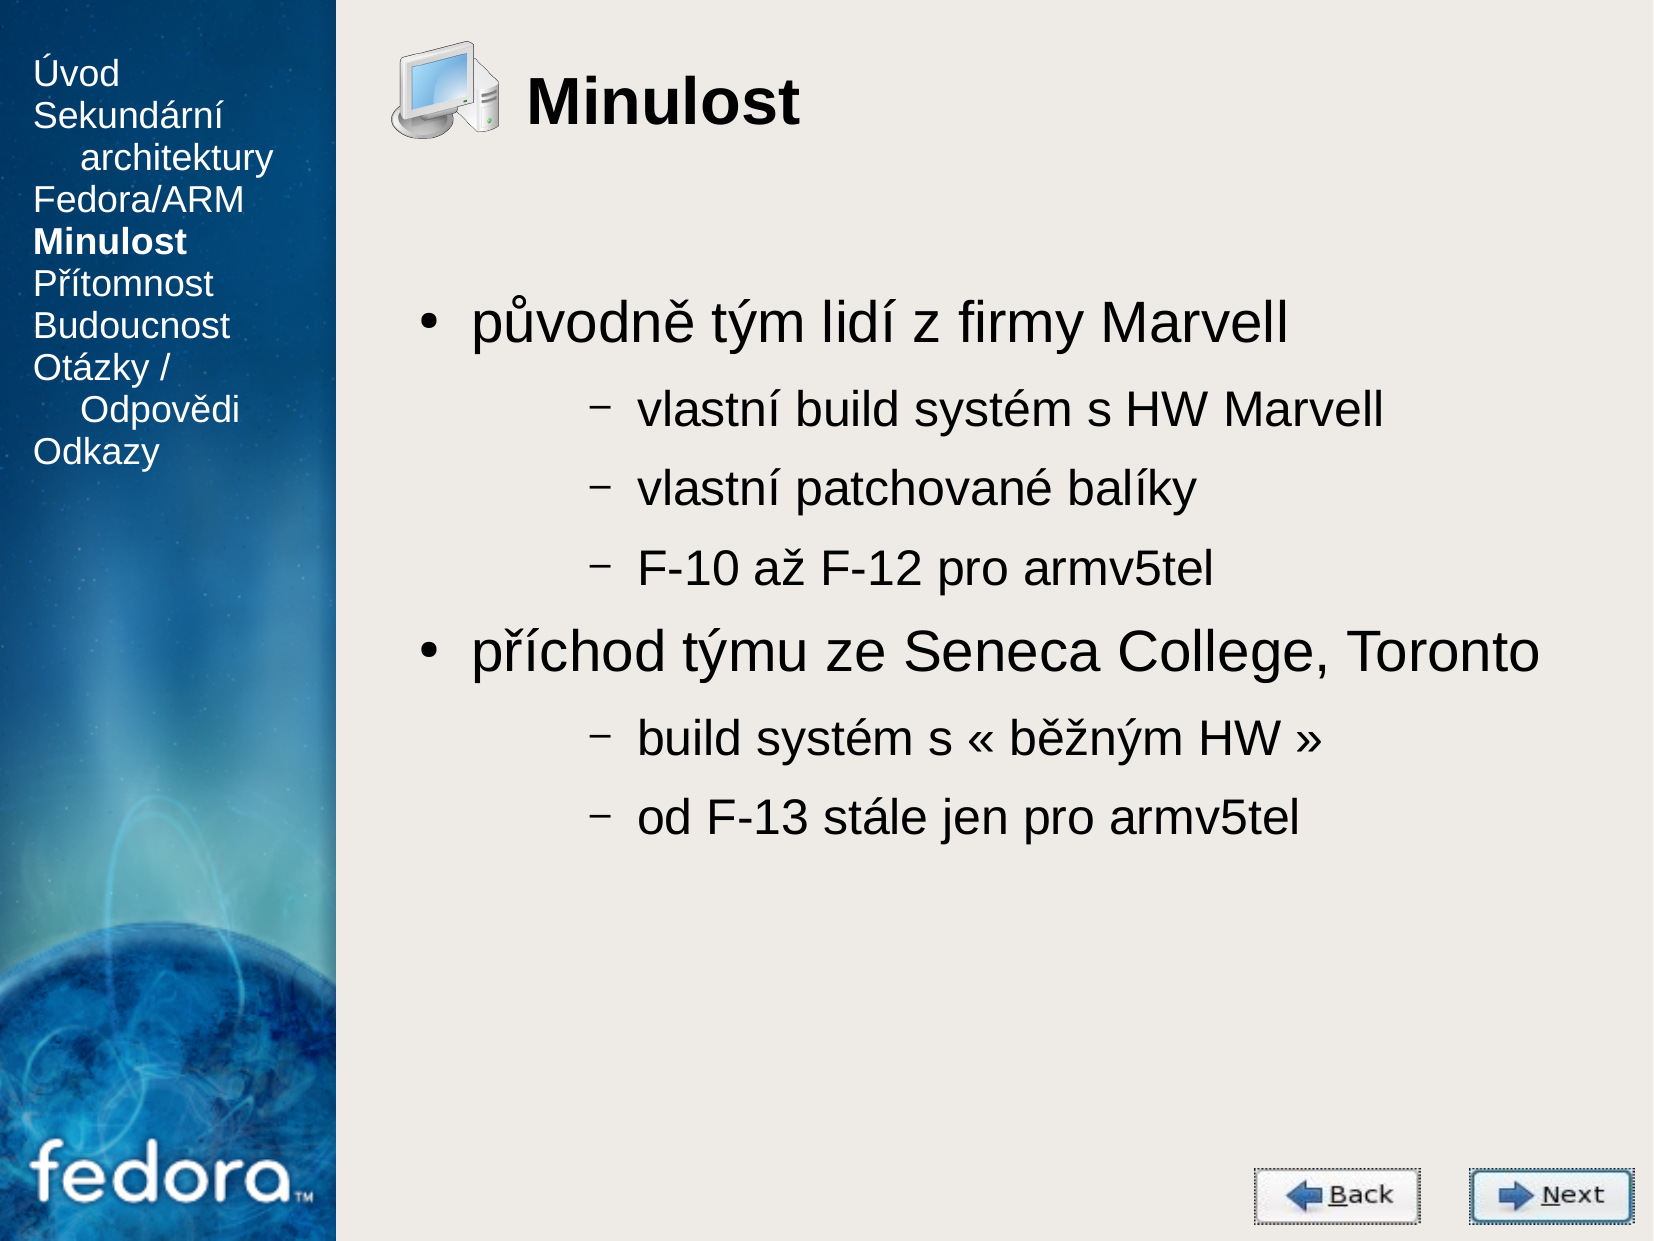

Úvod
Sekundární architektury
Fedora/ARM
Minulost
Přítomnost
Budoucnost
Otázky / Odpovědi
Odkazy
# Agenda
Minulost
původně tým lidí z firmy Marvell
vlastní build systém s HW Marvell
vlastní patchované balíky
F-10 až F-12 pro armv5tel
příchod týmu ze Seneca College, Toronto
build systém s « běžným HW »
od F-13 stále jen pro armv5tel